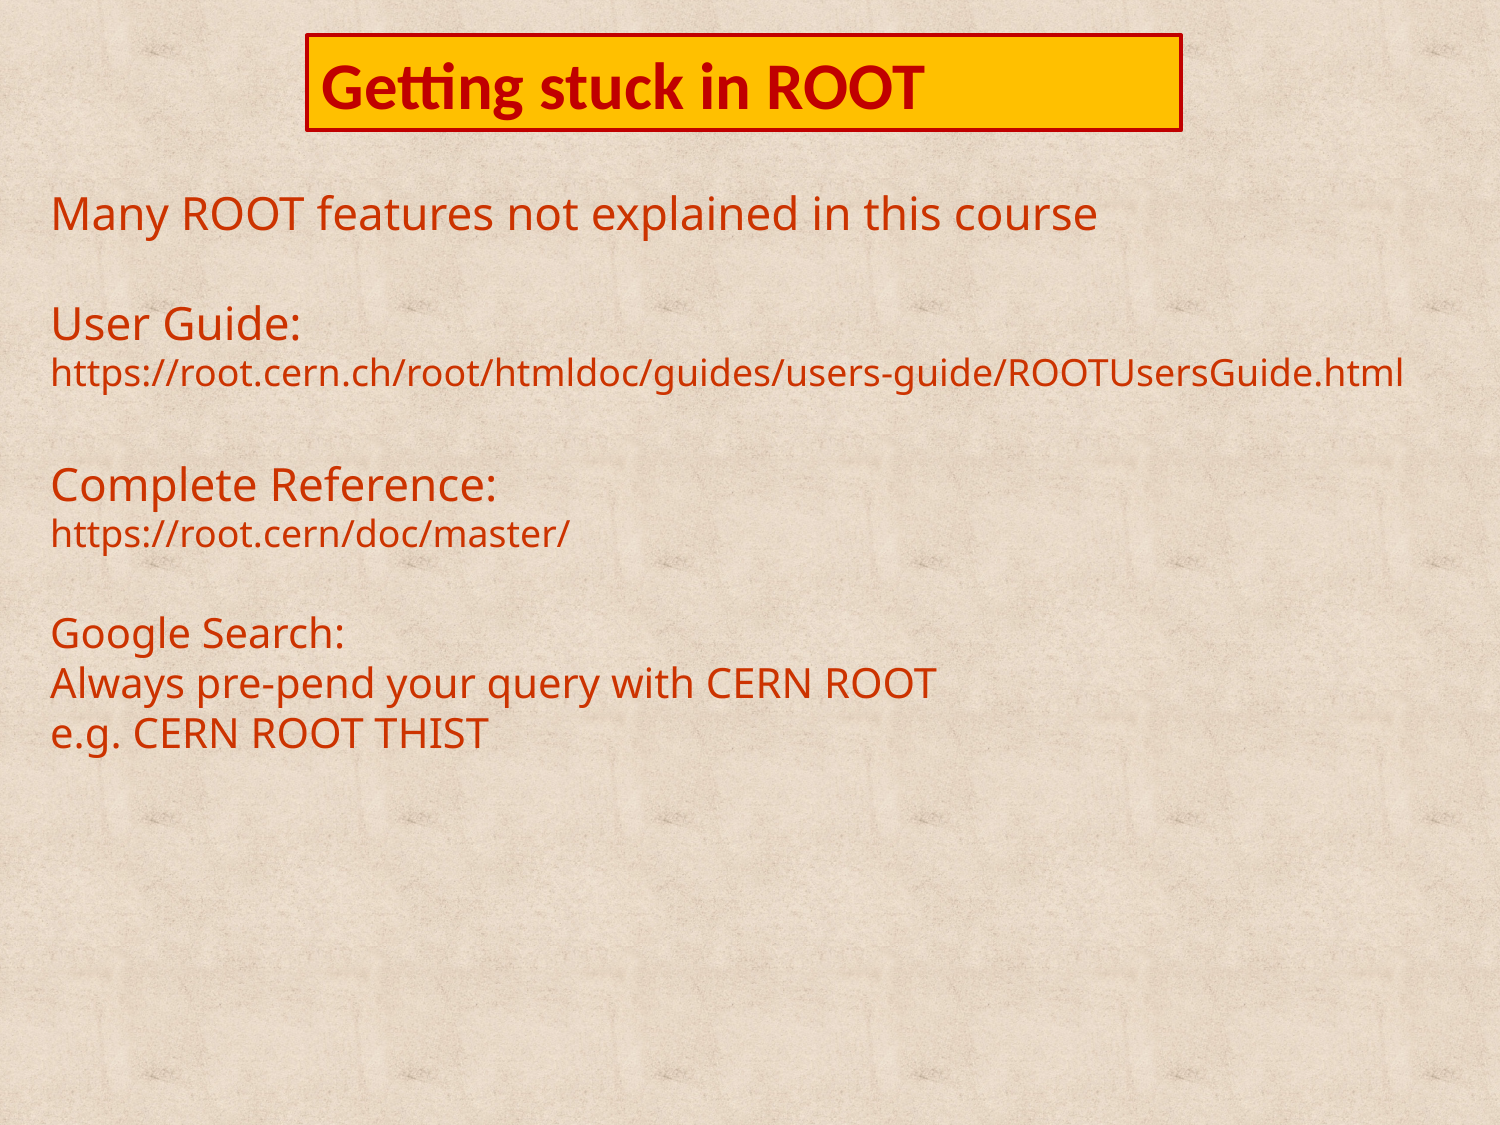

Getting stuck in ROOT
Many ROOT features not explained in this course
User Guide:
https://root.cern.ch/root/htmldoc/guides/users-guide/ROOTUsersGuide.html
Complete Reference:
https://root.cern/doc/master/
Google Search:
Always pre-pend your query with CERN ROOT
e.g. CERN ROOT THIST